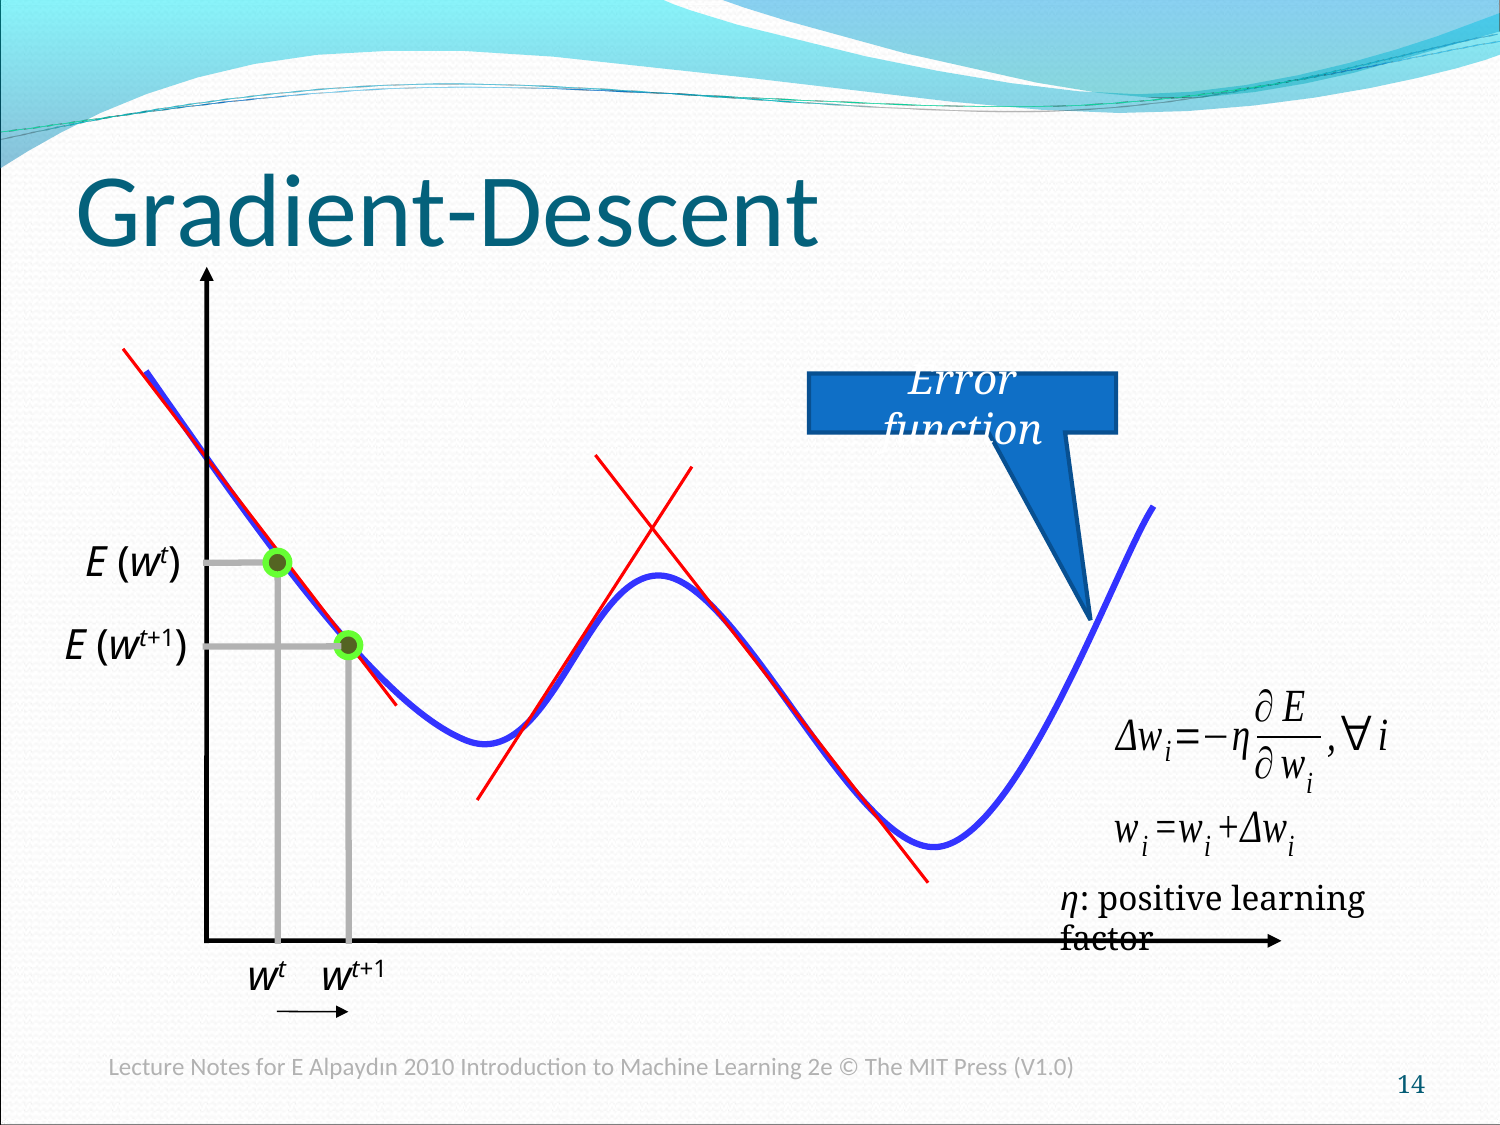

Gradient-Descent
Error function
E (wt)
E (wt+1)
η: positive learning factor
wt
wt+1
Lecture Notes for E Alpaydın 2010 Introduction to Machine Learning 2e © The MIT Press (V1.0)